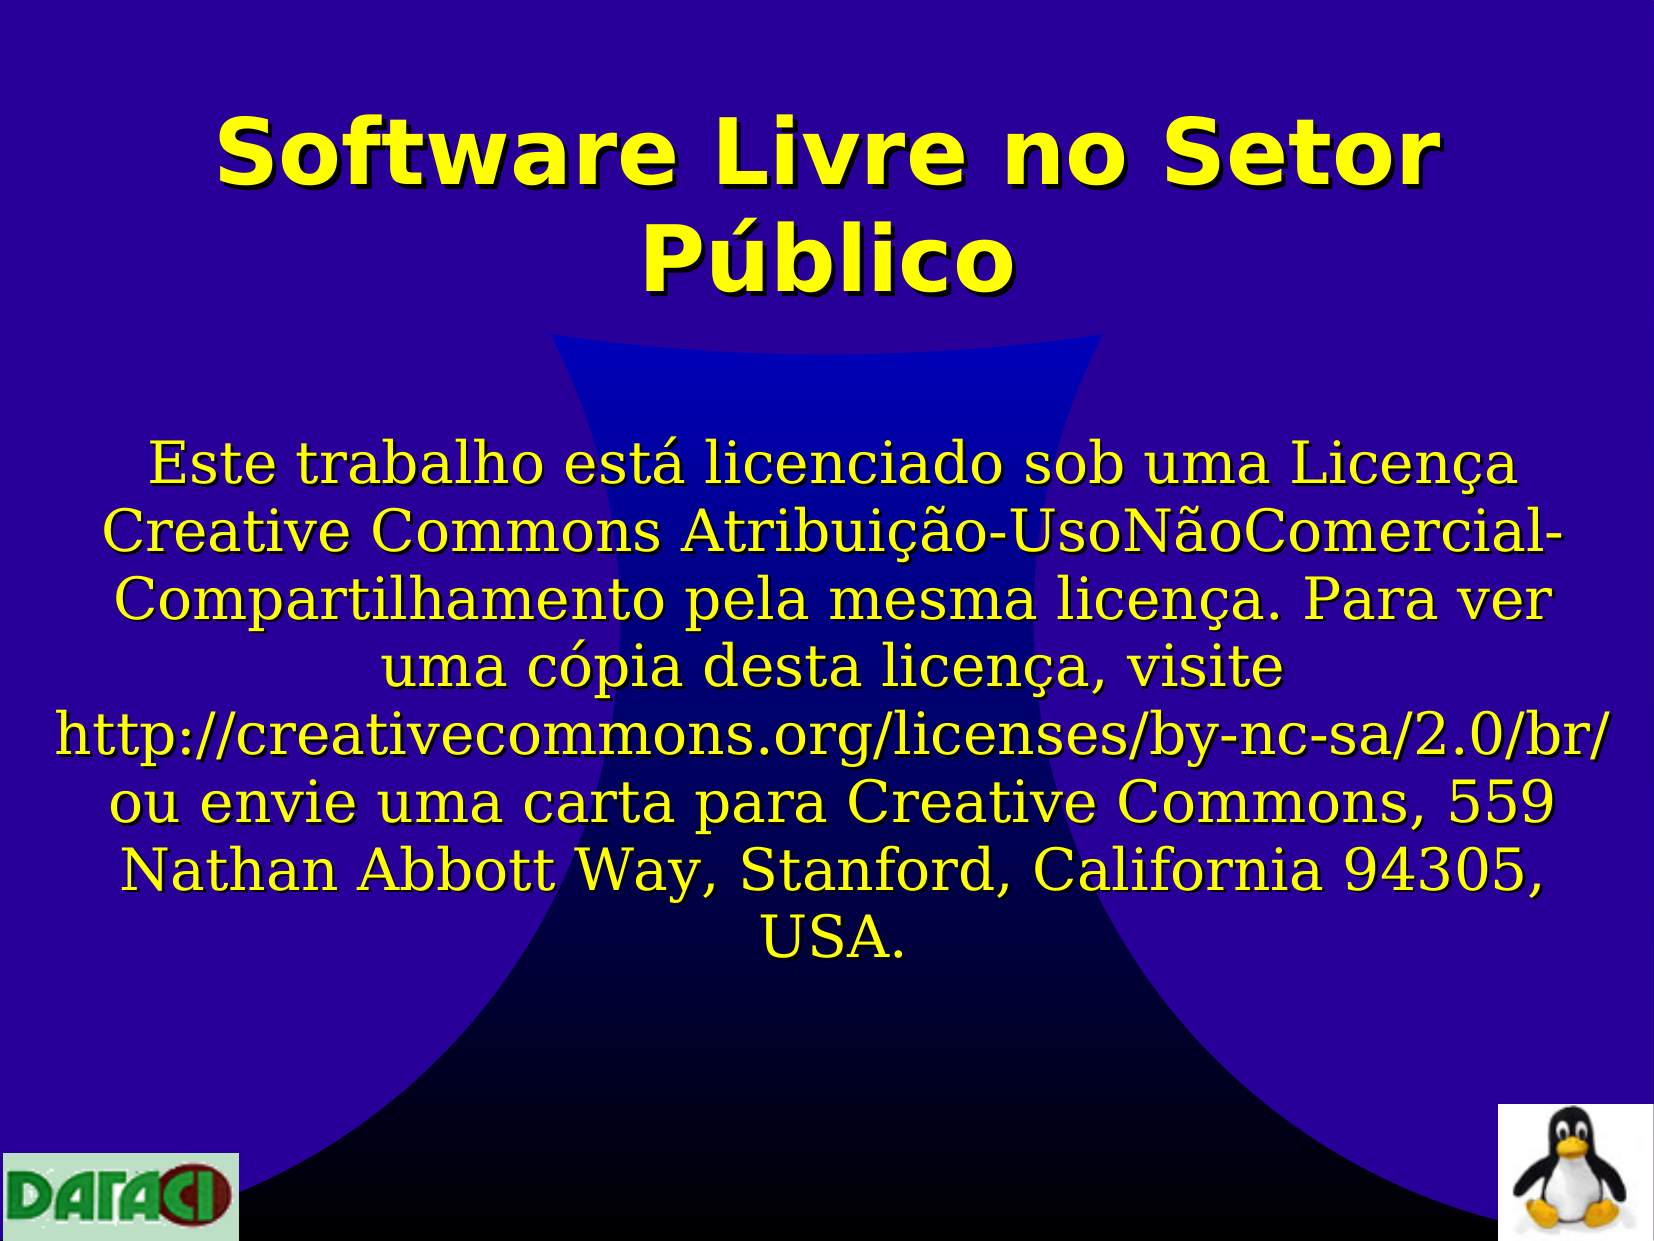

# Software Livre no Setor Público
Este trabalho está licenciado sob uma Licença Creative Commons Atribuição-UsoNãoComercial-Compartilhamento pela mesma licença. Para ver uma cópia desta licença, visite http://creativecommons.org/licenses/by-nc-sa/2.0/br/ ou envie uma carta para Creative Commons, 559 Nathan Abbott Way, Stanford, California 94305, USA.